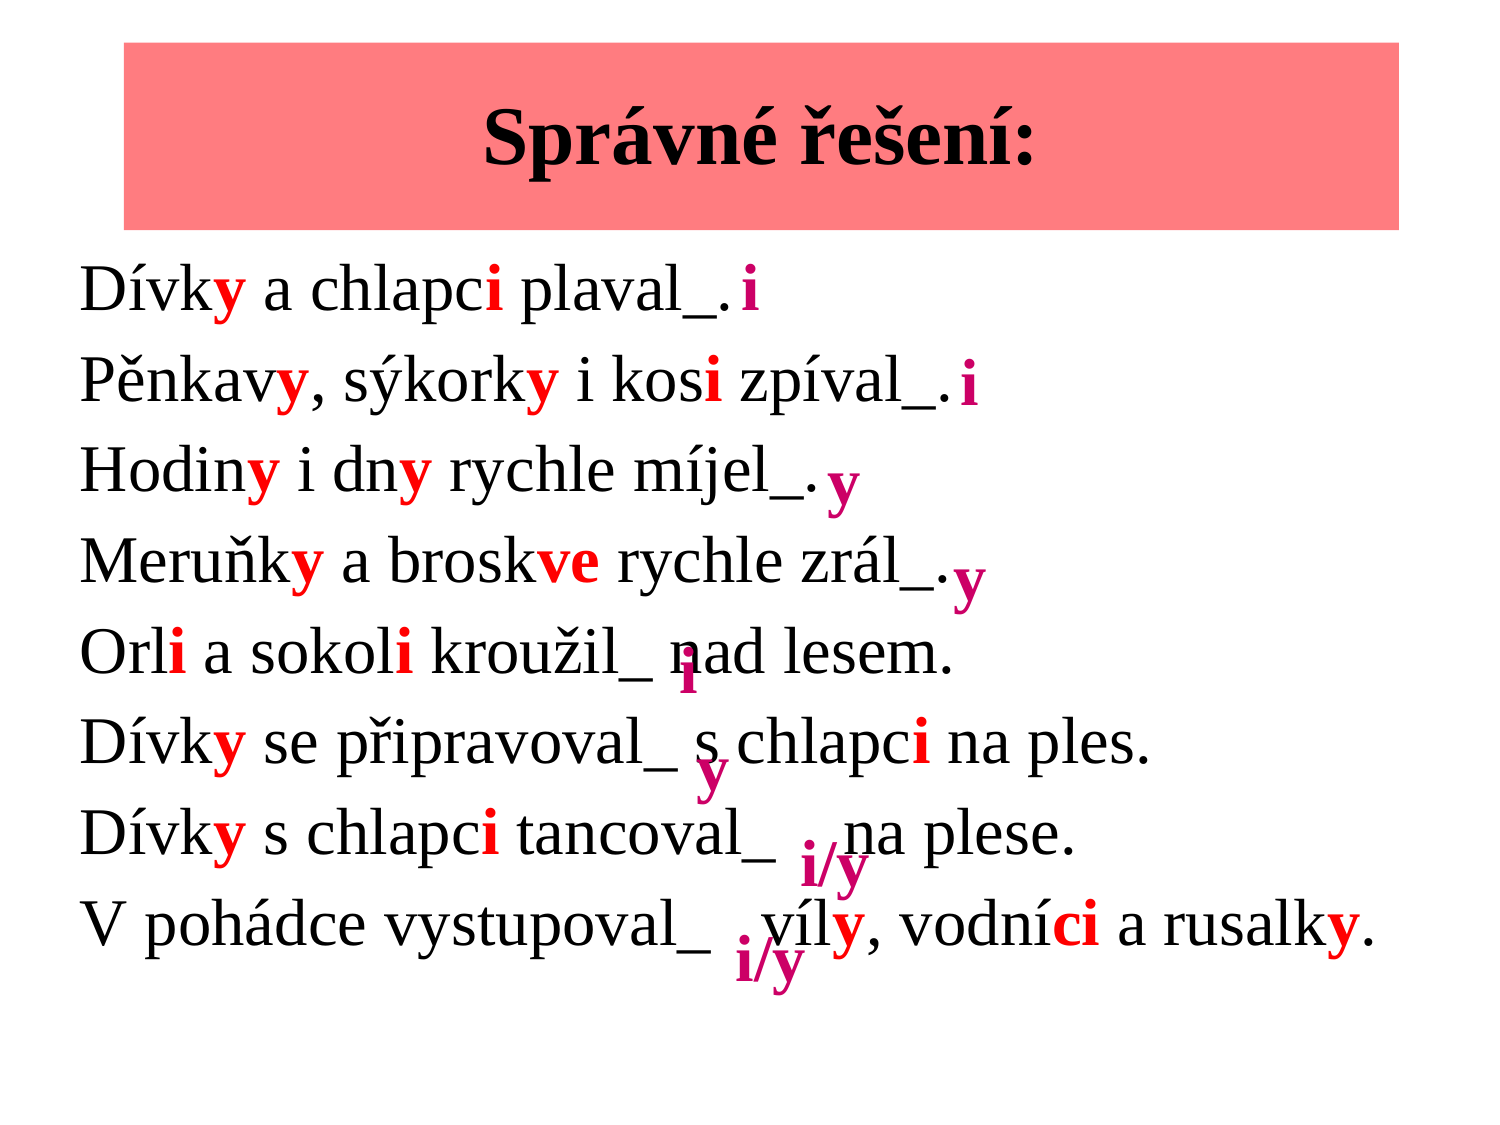

# Správné řešení:
Dívky a chlapci plaval_.
Pěnkavy, sýkorky i kosi zpíval_.
Hodiny i dny rychle míjel_.
Meruňky a broskve rychle zrál_.
Orli a sokoli kroužil_ nad lesem.
Dívky se připravoval_ s chlapci na ples.
Dívky s chlapci tancoval_ na plese.
V pohádce vystupoval_ víly, vodníci a rusalky.
i
i
y
y
i
y
i/y
i/y